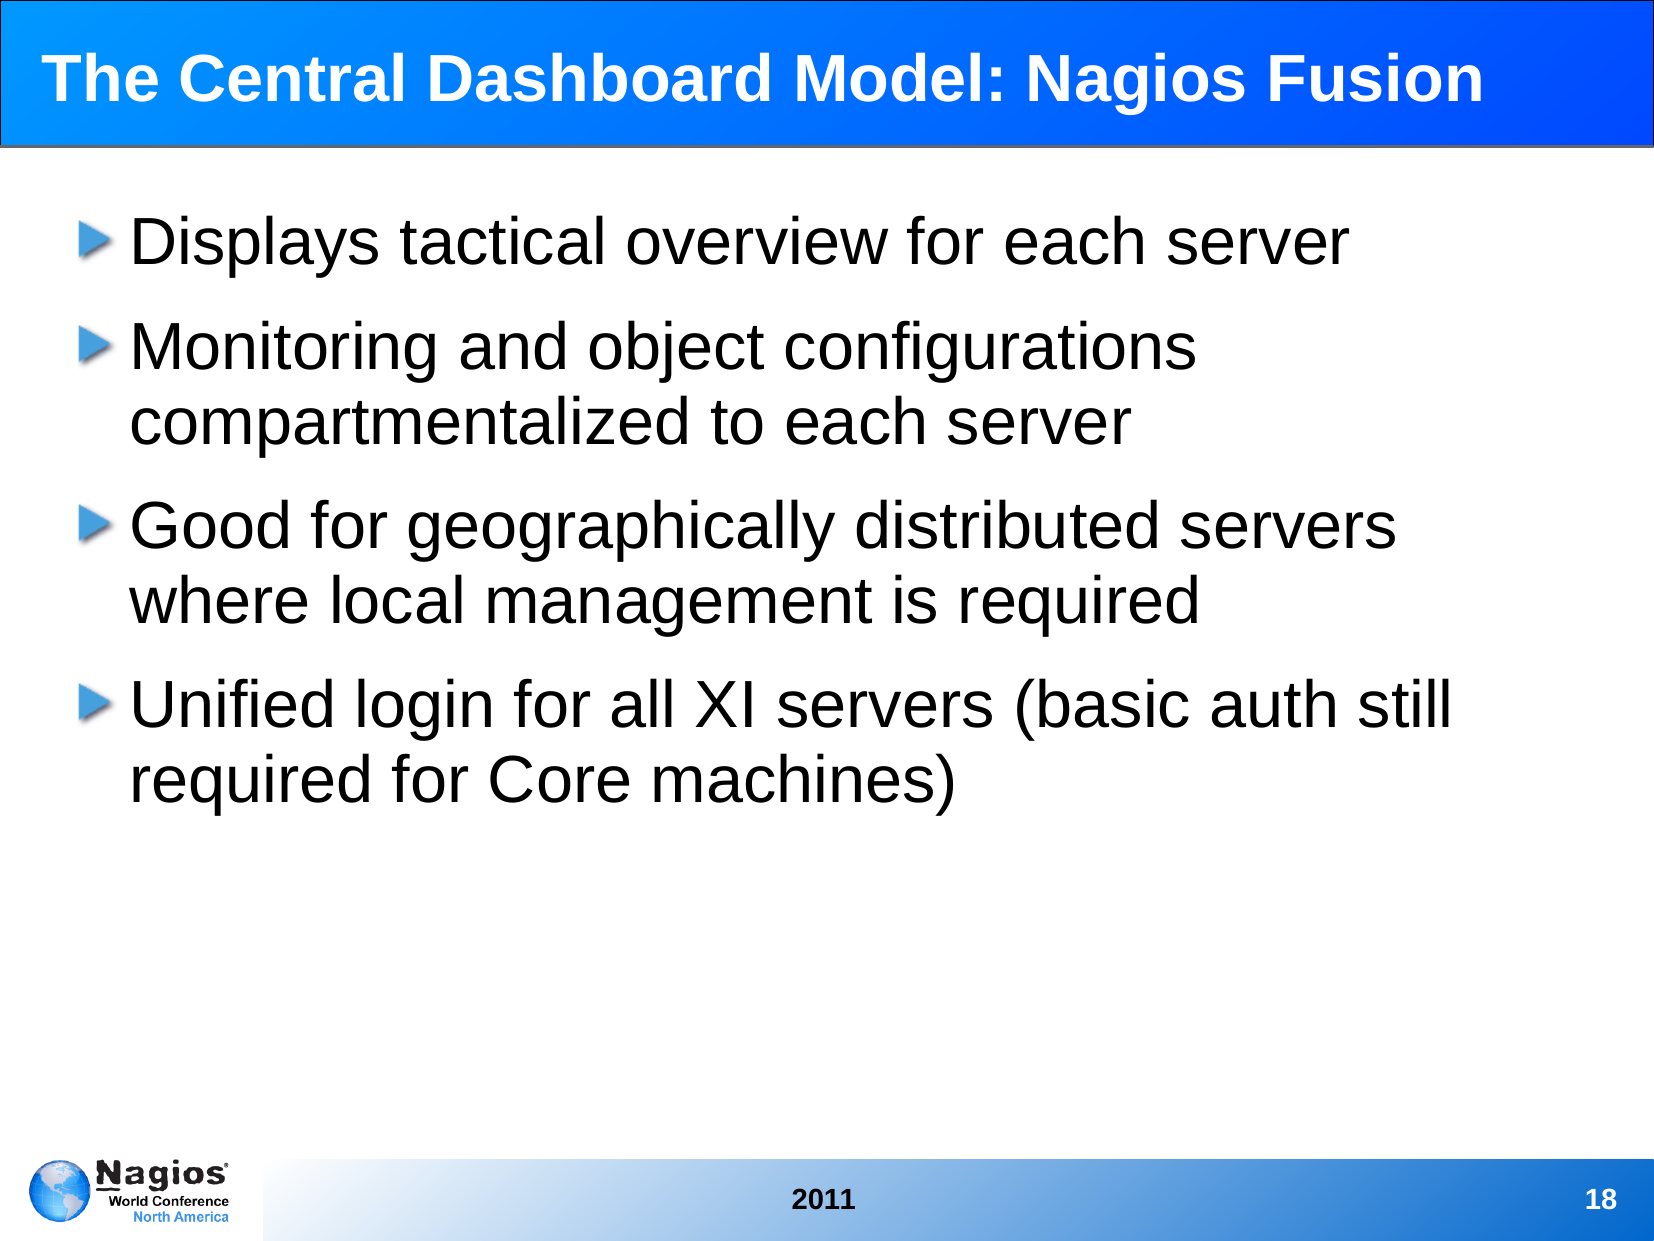

# The Central Dashboard Model: Nagios Fusion
Displays tactical overview for each server
Monitoring and object configurations compartmentalized to each server
Good for geographically distributed servers where local management is required
Unified login for all XI servers (basic auth still required for Core machines)
2011
18